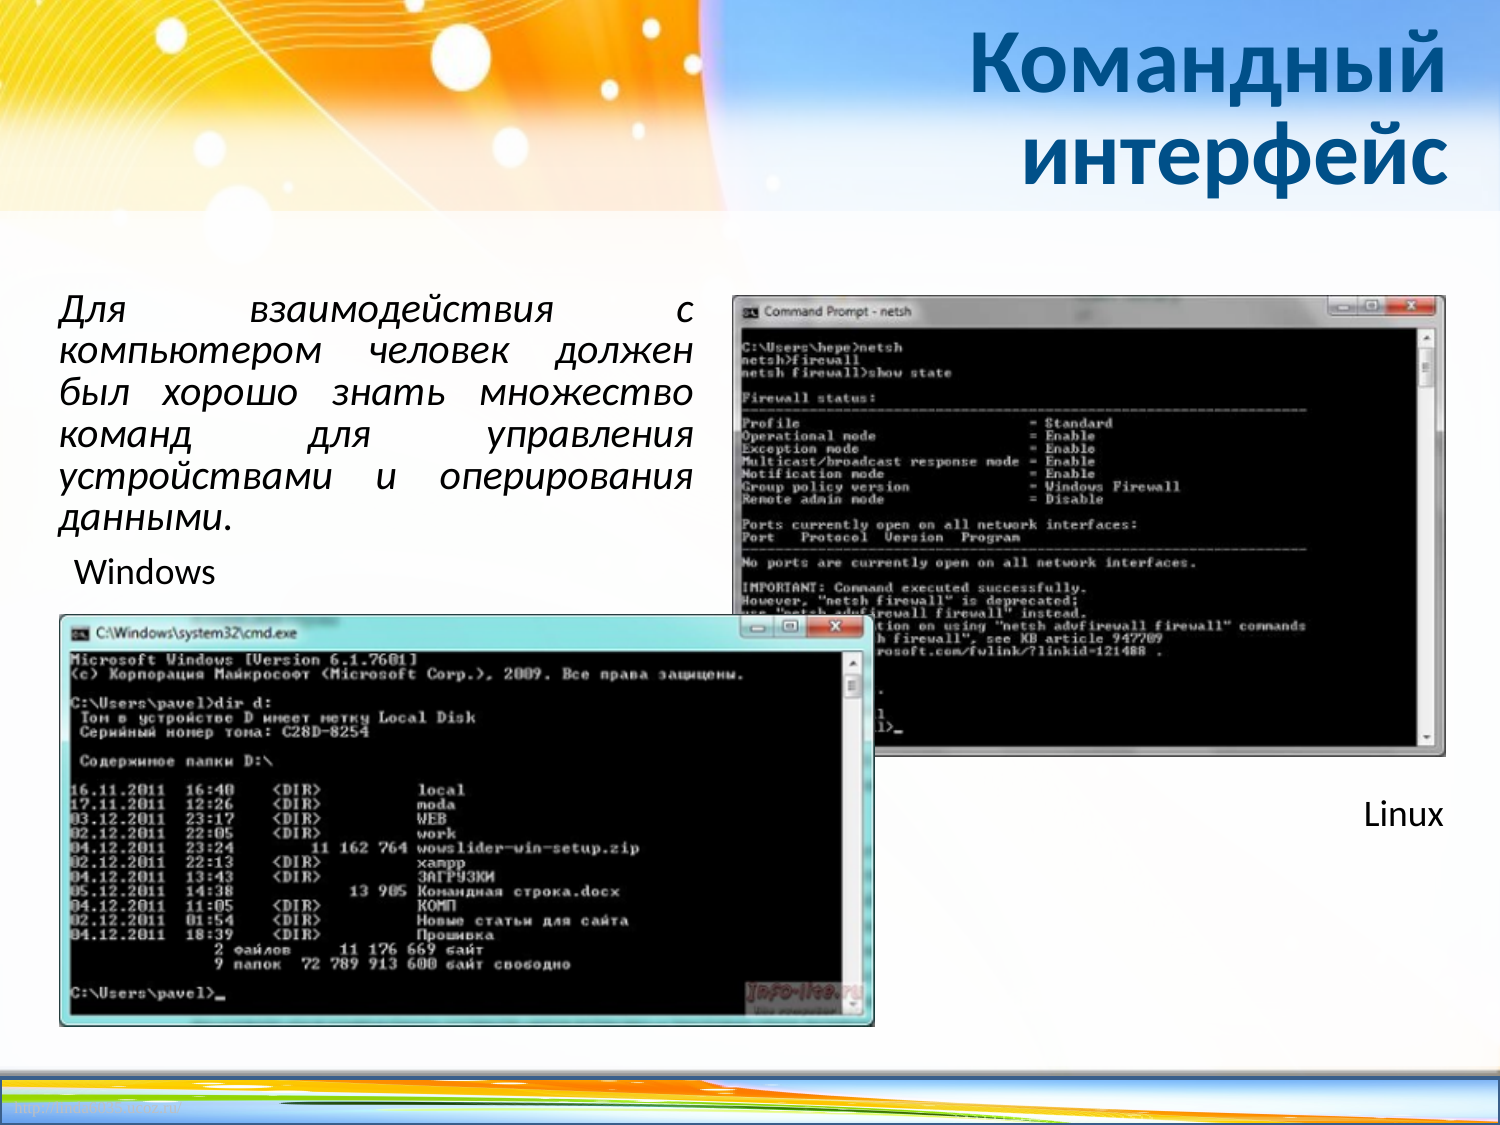

# Командный интерфейс
Для взаимодействия с компьютером человек должен был хорошо знать множество команд для управления устройствами и оперирования данными.
Windows
Linux